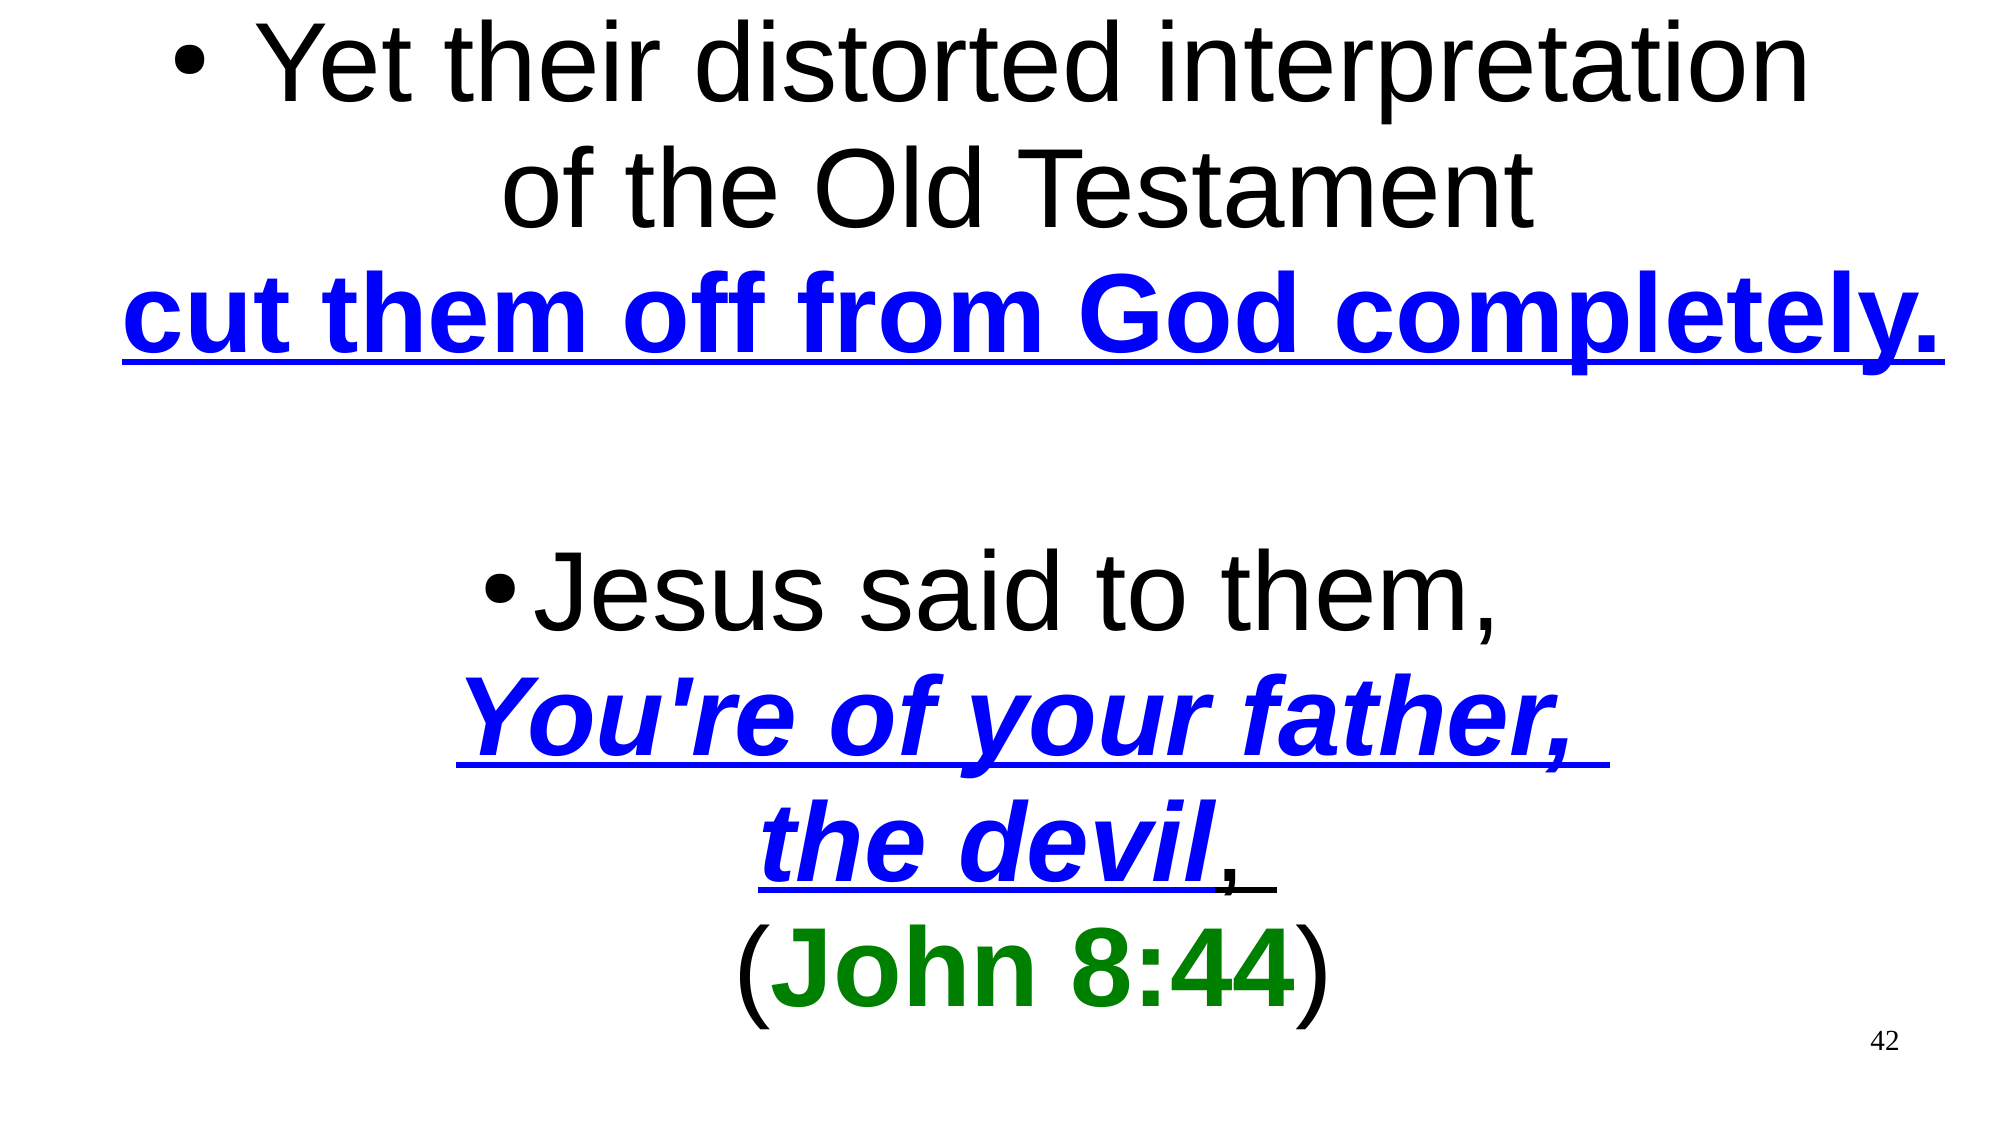

# Yet their distorted interpretation of the Old Testament cut them off from God completely.
Jesus said to them,
You're of your father,
the devil,
(John 8:44)
42